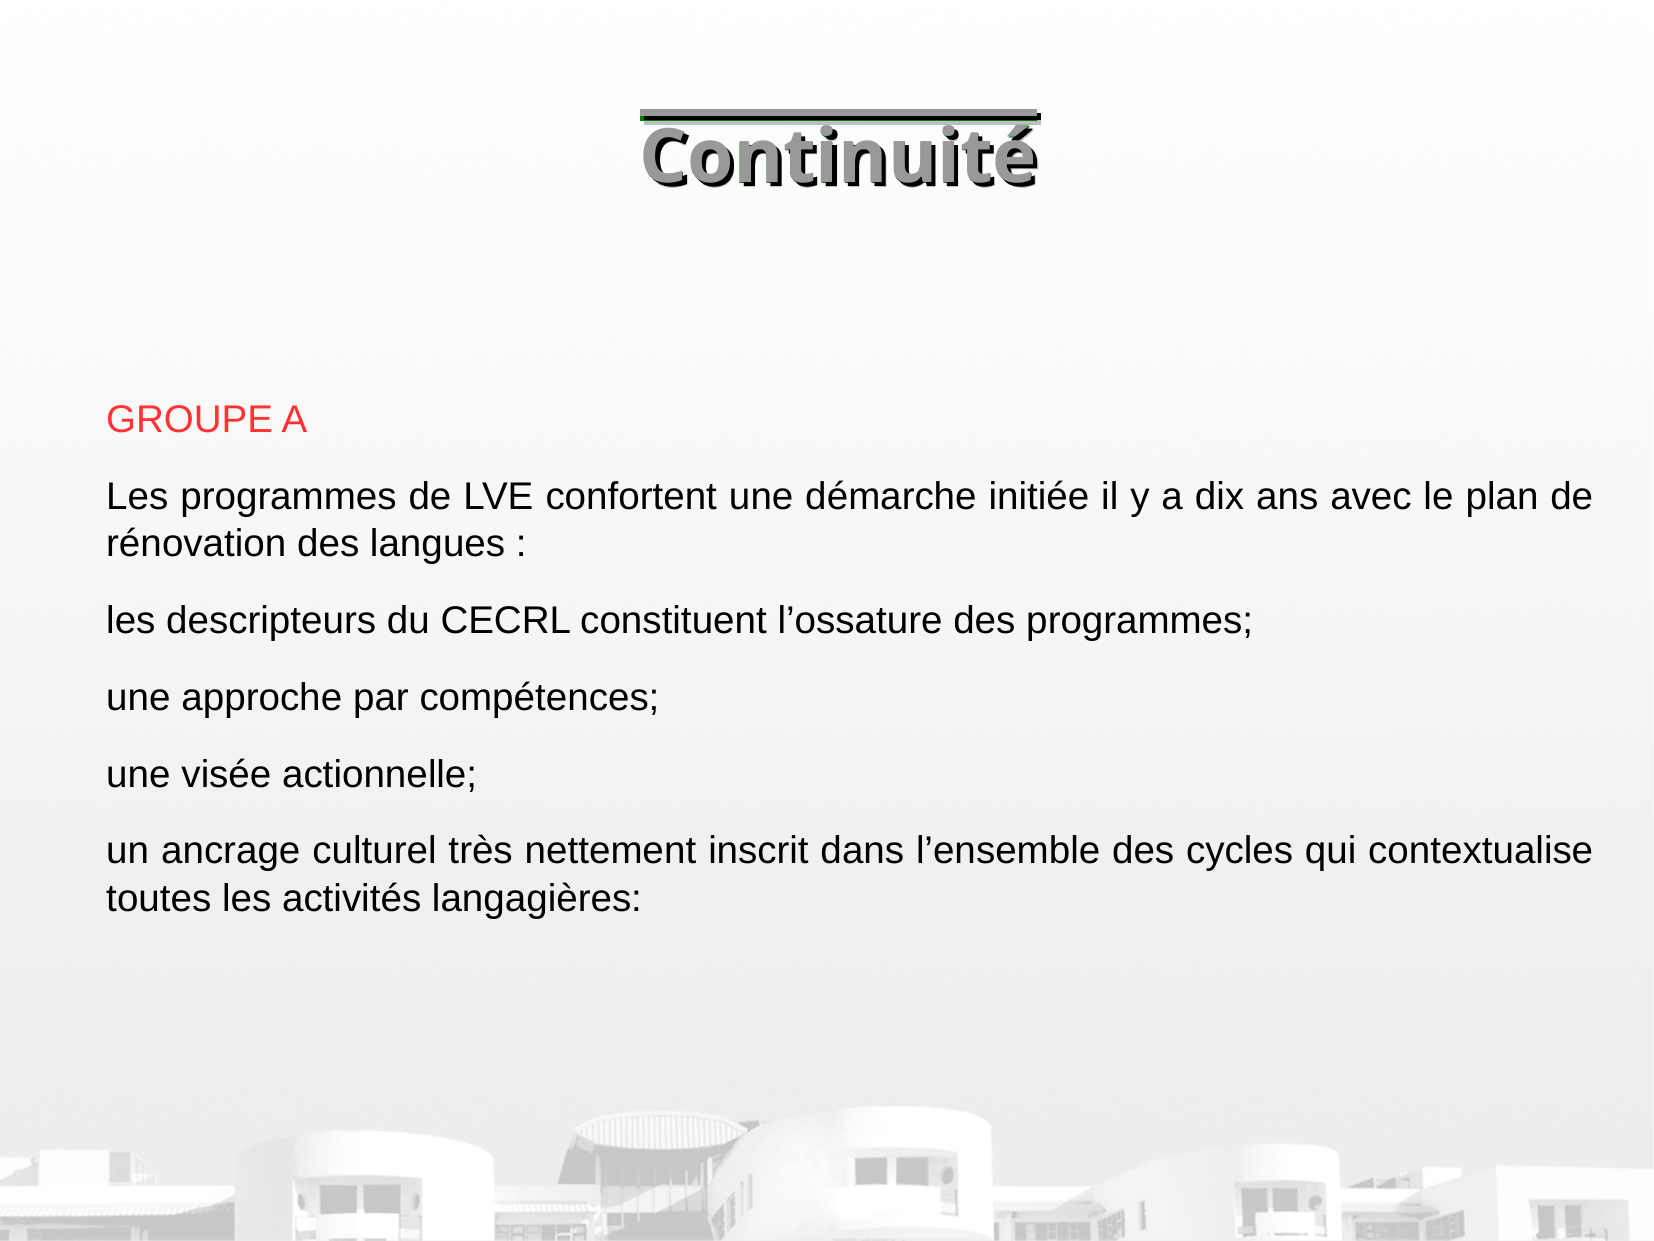

# Continuité
GROUPE A
Les programmes de LVE confortent une démarche initiée il y a dix ans avec le plan de rénovation des langues :
les descripteurs du CECRL constituent l’ossature des programmes;
une approche par compétences;
une visée actionnelle;
un ancrage culturel très nettement inscrit dans l’ensemble des cycles qui contextualise toutes les activités langagières: